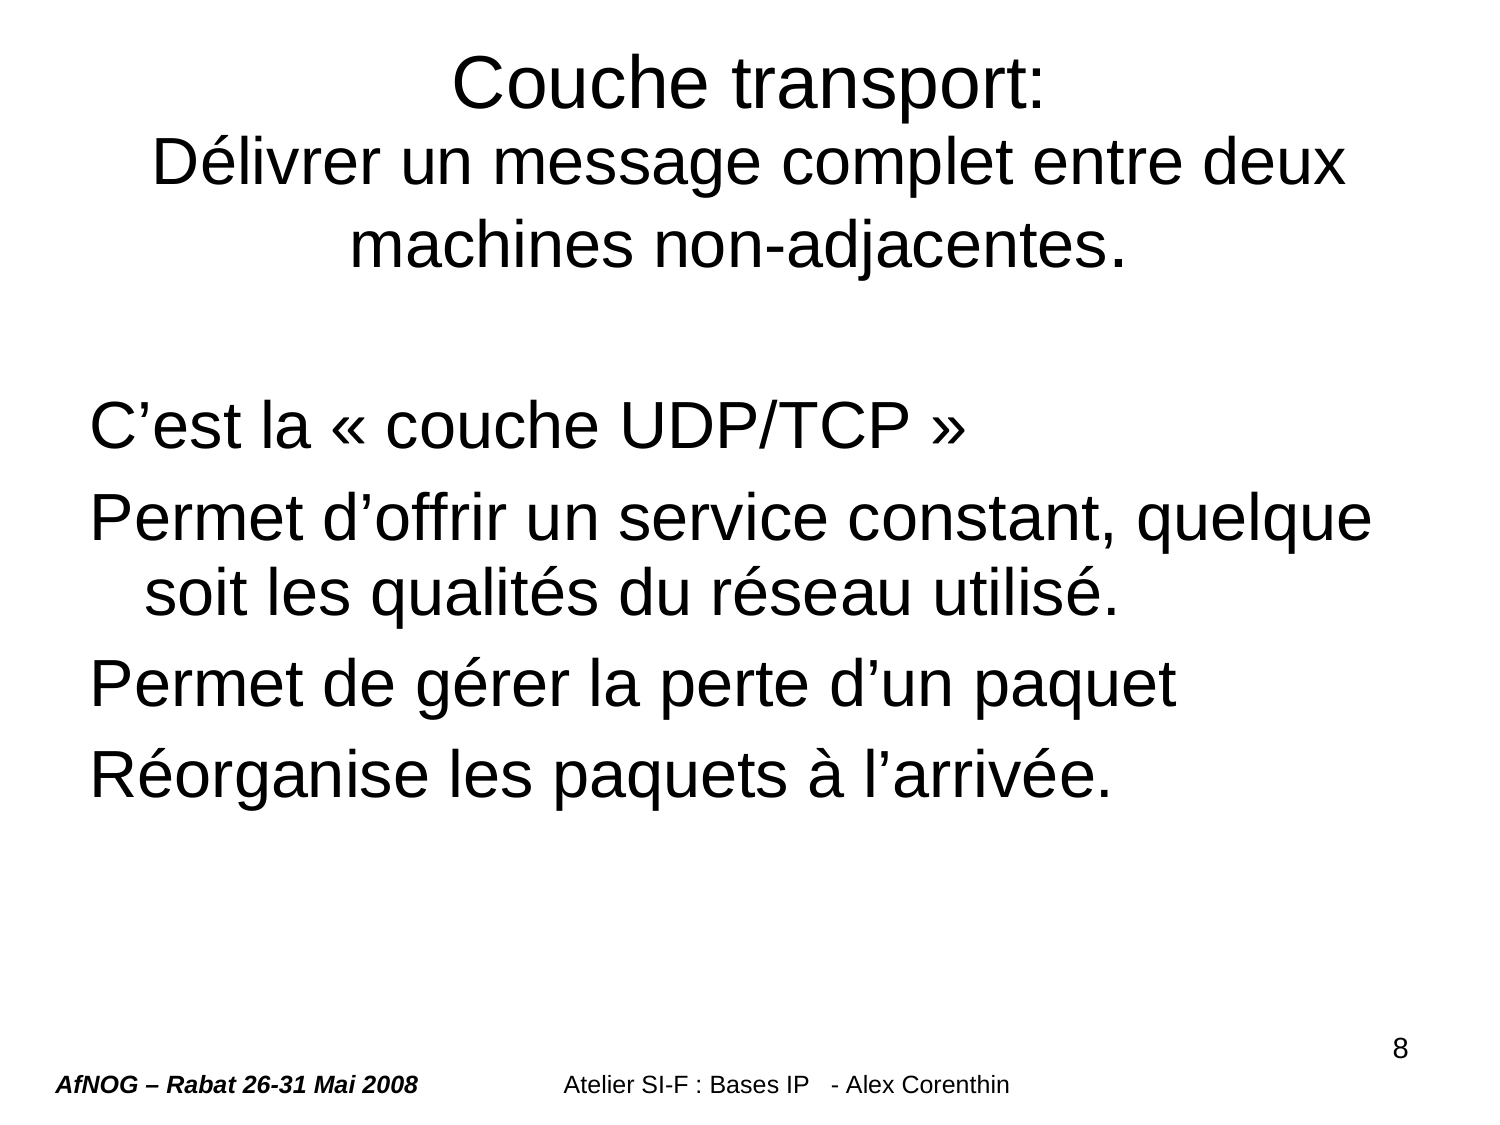

# Couche transport: Délivrer un message complet entre deux machines non-adjacentes.
C’est la « couche UDP/TCP »
Permet d’offrir un service constant, quelque soit les qualités du réseau utilisé.
Permet de gérer la perte d’un paquet
Réorganise les paquets à l’arrivée.
8